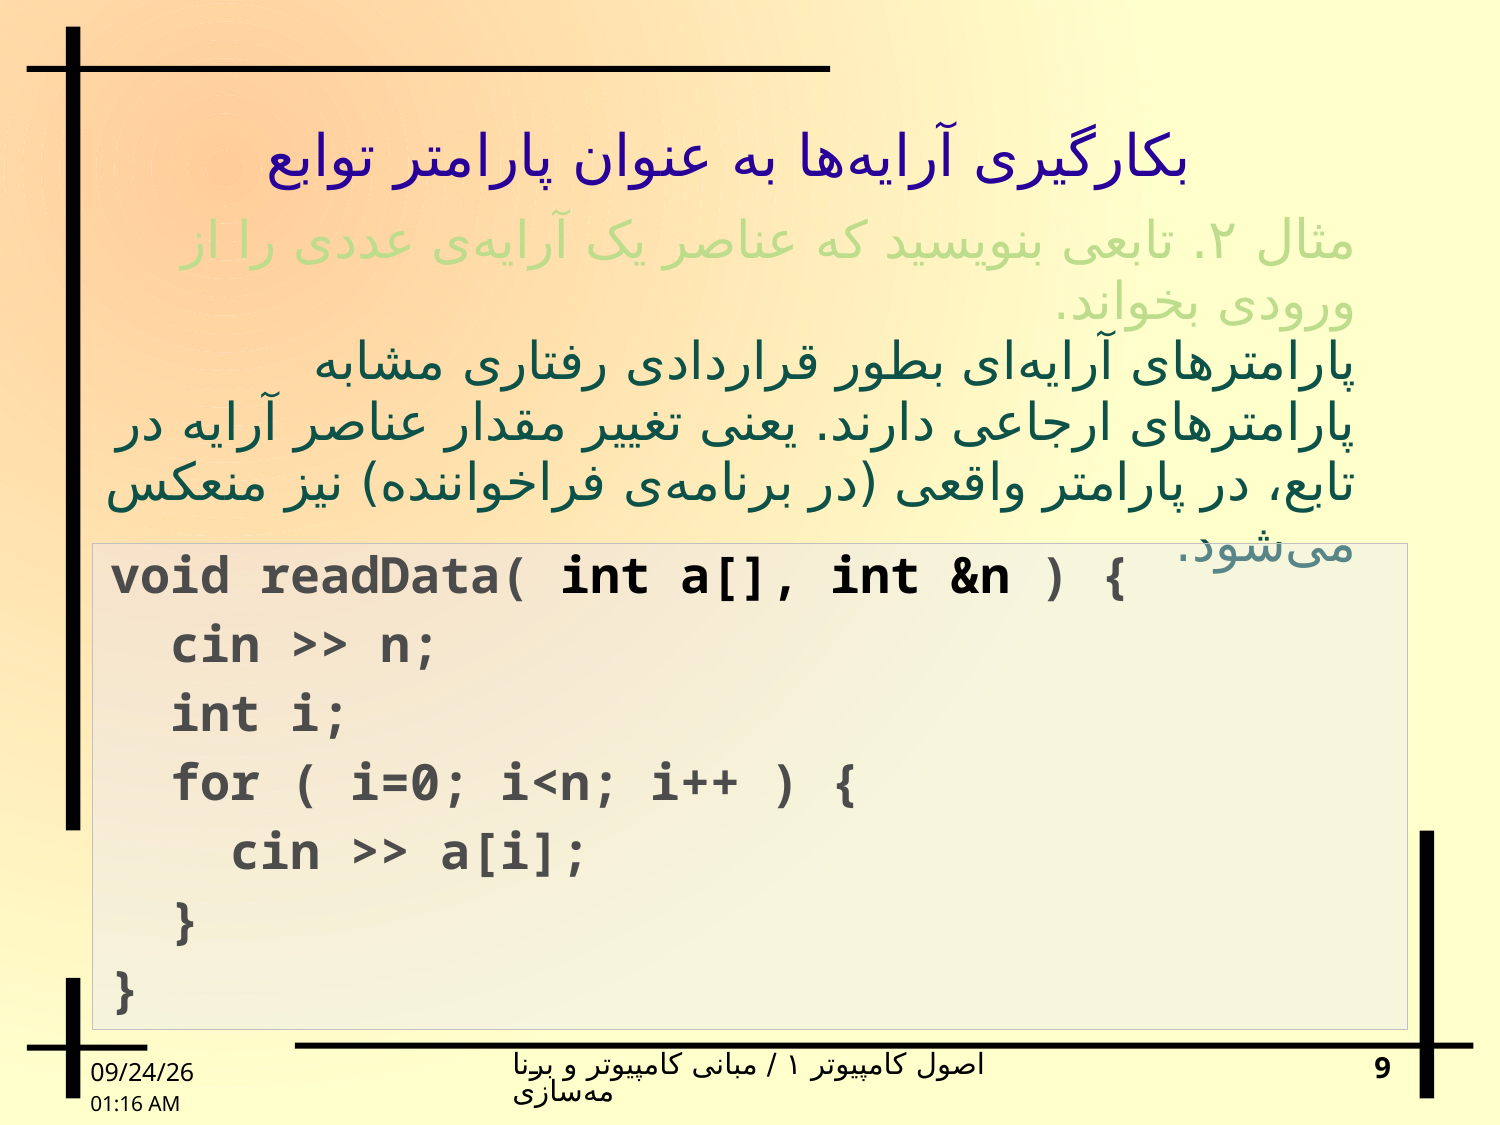

# بکارگیری آرایه‌ها به عنوان پارامتر توابع
مثال ۲. تابعی بنویسید که عناصر یک آرایه‌ی عددی را از ورودی بخواند.
پارامترهای آرایه‌ای بطور قراردادی رفتاری مشابه پارامترهای ارجاعی دارند. یعنی تغییر مقدار عناصر آرایه در تابع، در پارامتر واقعی (در برنامه‌ی فراخواننده) نیز منعکس می‌شود.
void readData( int a[], int &n ) {
 cin >> n;
 int i;
 for ( i=0; i<n; i++ ) {
 cin >> a[i];
 }
}
اصول کامپیوتر ۱ / مبانی کامپیوتر و برنامه‌سازی
9